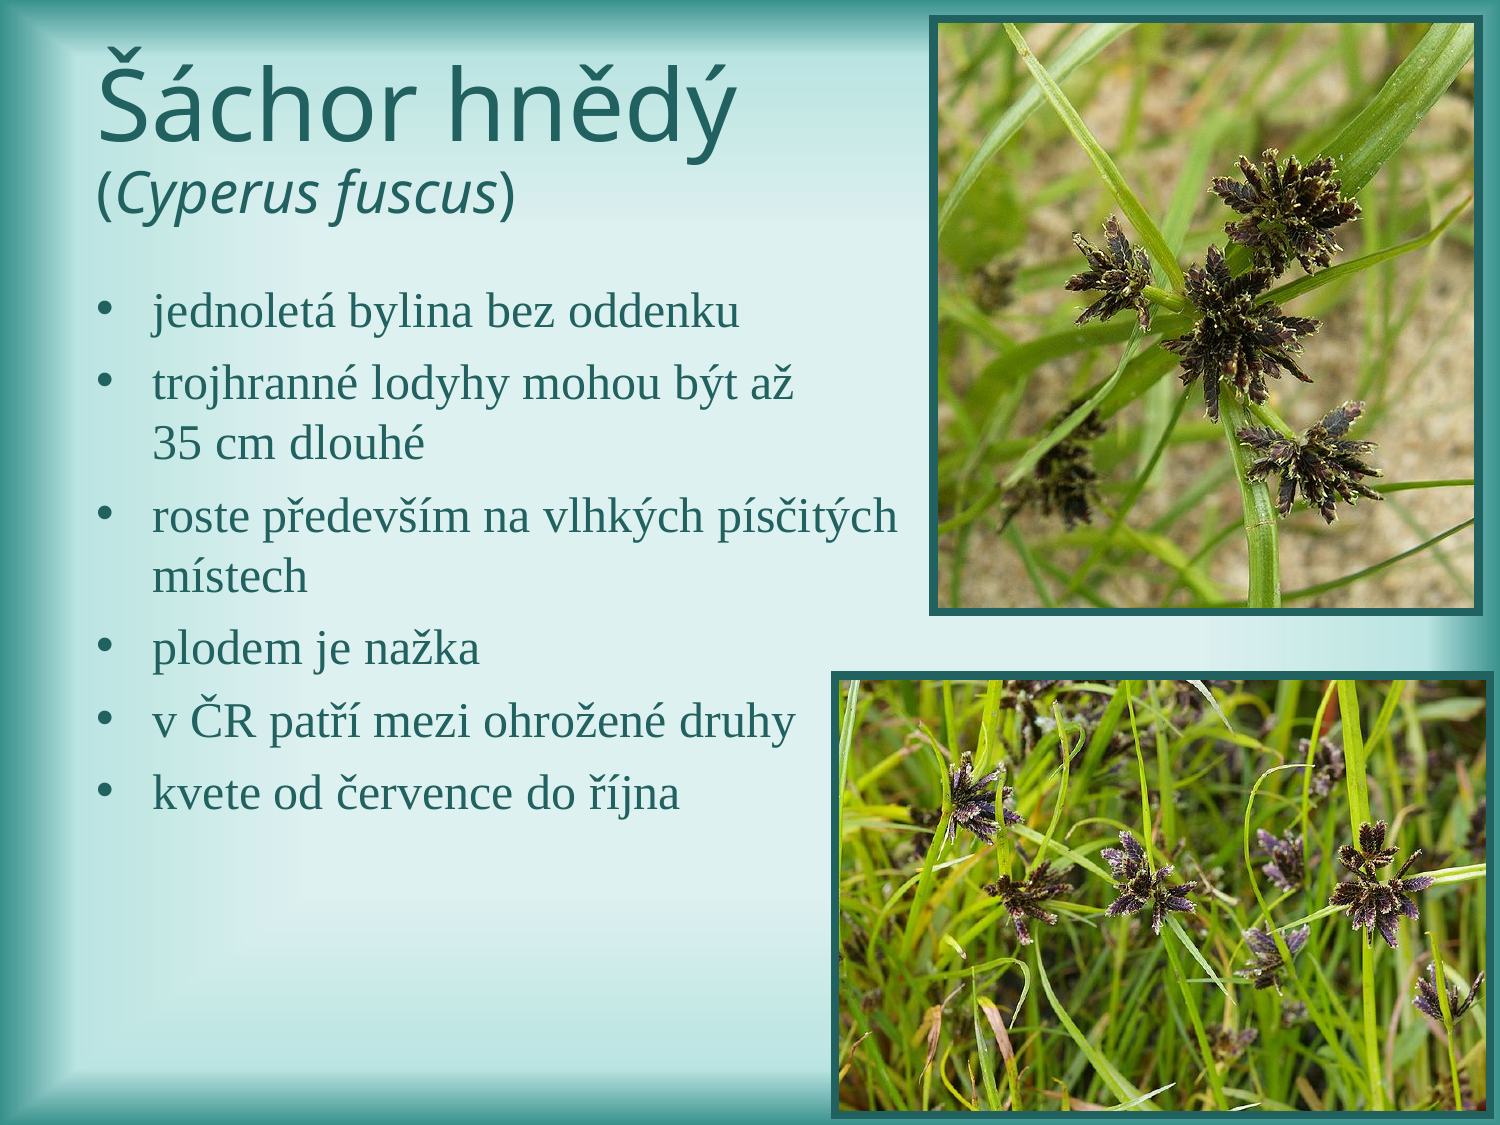

Šáchor hnědý
(Cyperus fuscus)
jednoletá bylina bez oddenku
trojhranné lodyhy mohou být až
35 cm dlouhé
roste především na vlhkých písčitých místech
plodem je nažka
v ČR patří mezi ohrožené druhy
kvete od července do října